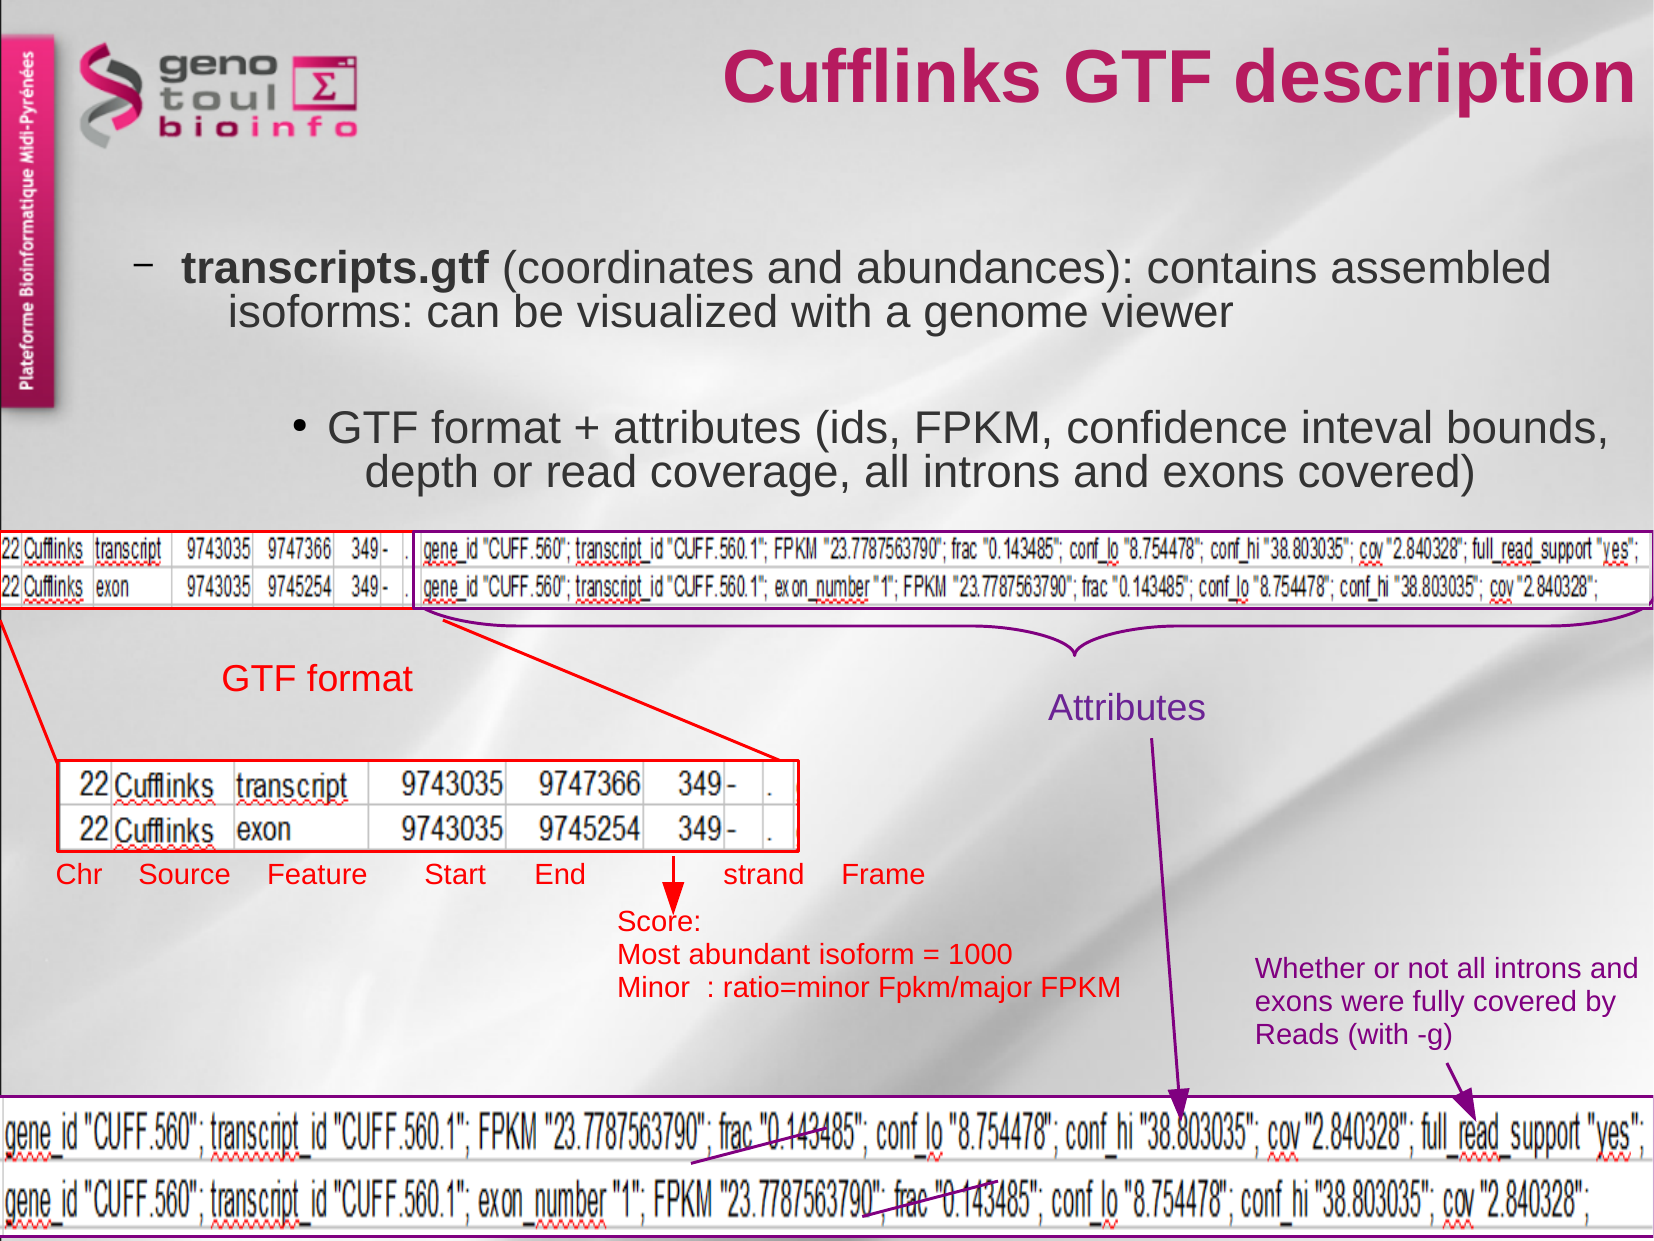

Cufflinks GTF description
# transcripts.gtf (coordinates and abundances): contains assembled isoforms: can be visualized with a genome viewer
GTF format + attributes (ids, FPKM, confidence inteval bounds, depth or read coverage, all introns and exons covered)
GTF format
Attributes
Chr
Source
Feature
Start
End
strand
Frame
Score:
Most abundant isoform = 1000
Minor : ratio=minor Fpkm/major FPKM
Whether or not all introns and
exons were fully covered by
Reads (with -g)